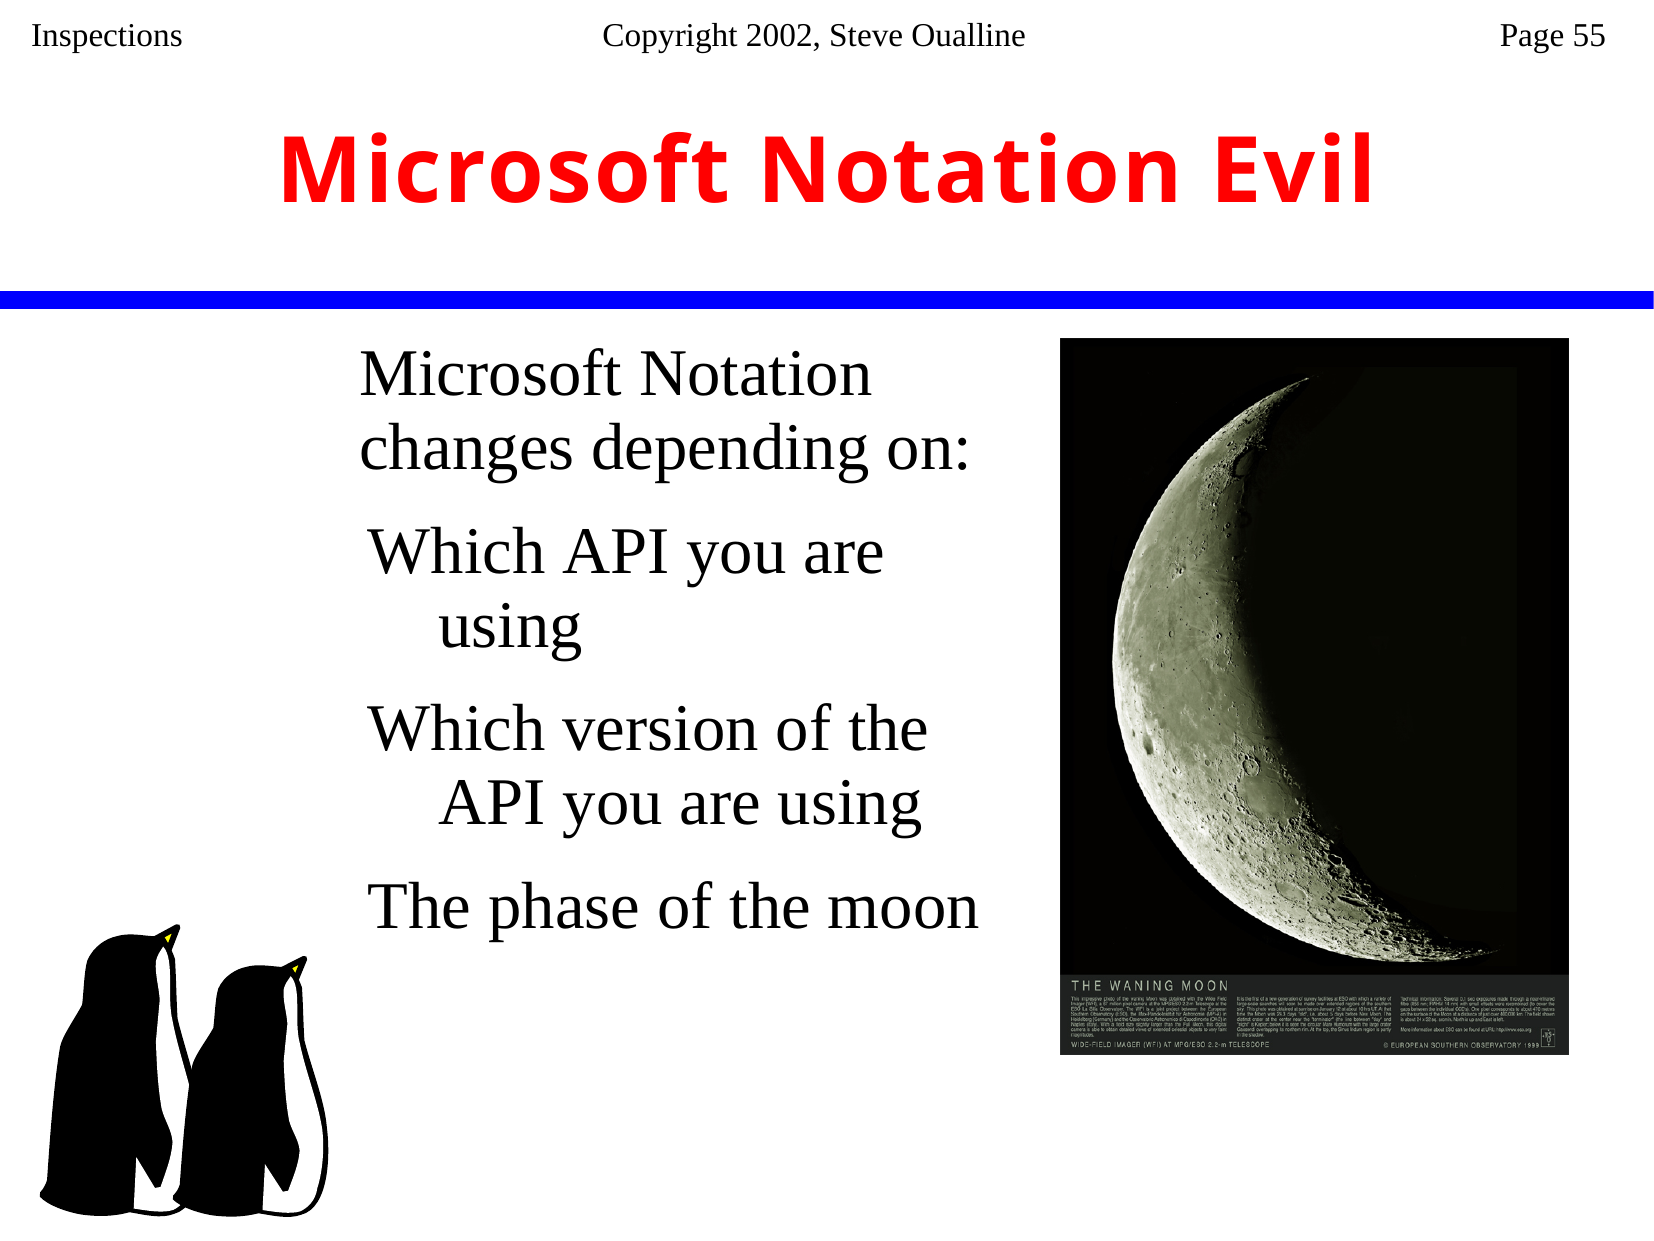

# Microsoft Notation Evil
Microsoft Notation changes depending on:
Which API you are using
Which version of the API you are using
The phase of the moon